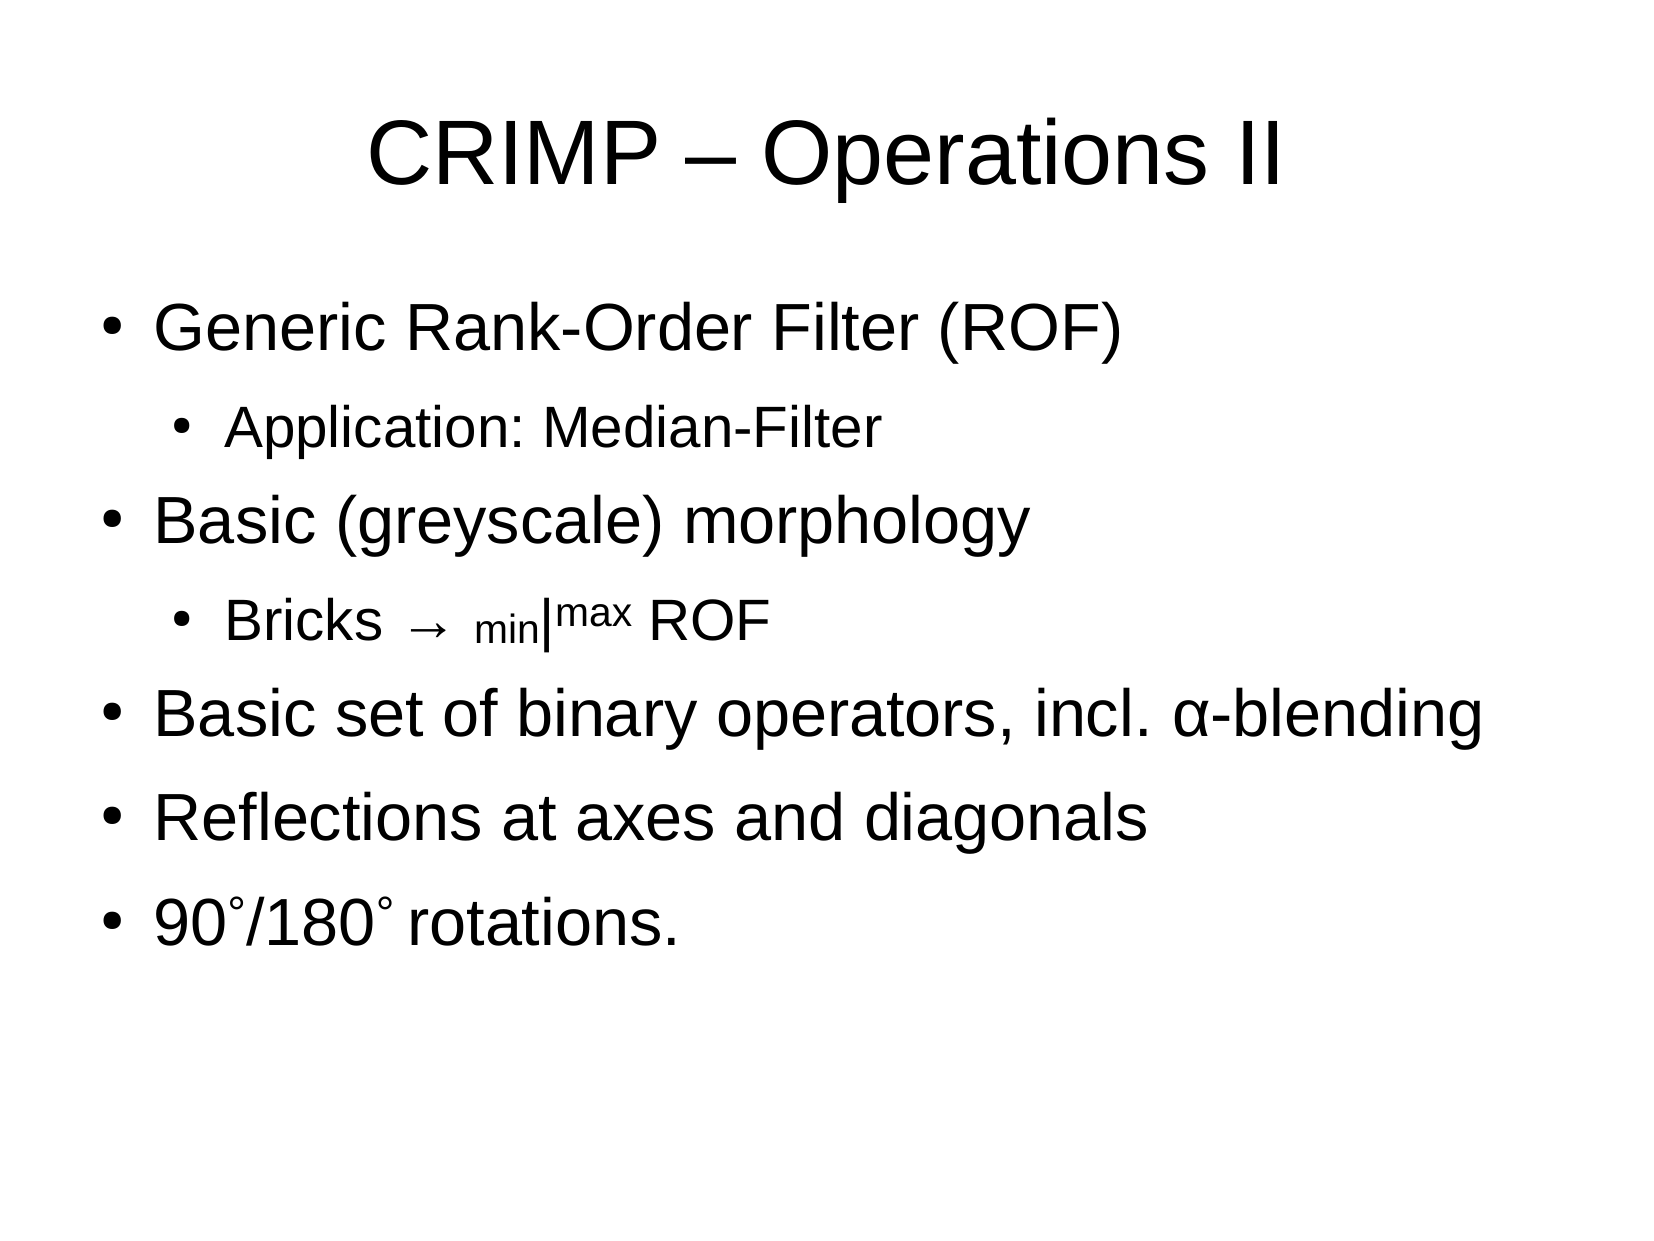

# CRIMP – Operations II
Generic Rank-Order Filter (ROF)
Application: Median-Filter
Basic (greyscale) morphology
Bricks → min|max ROF
Basic set of binary operators, incl. α-blending
Reflections at axes and diagonals
90°/180° rotations.